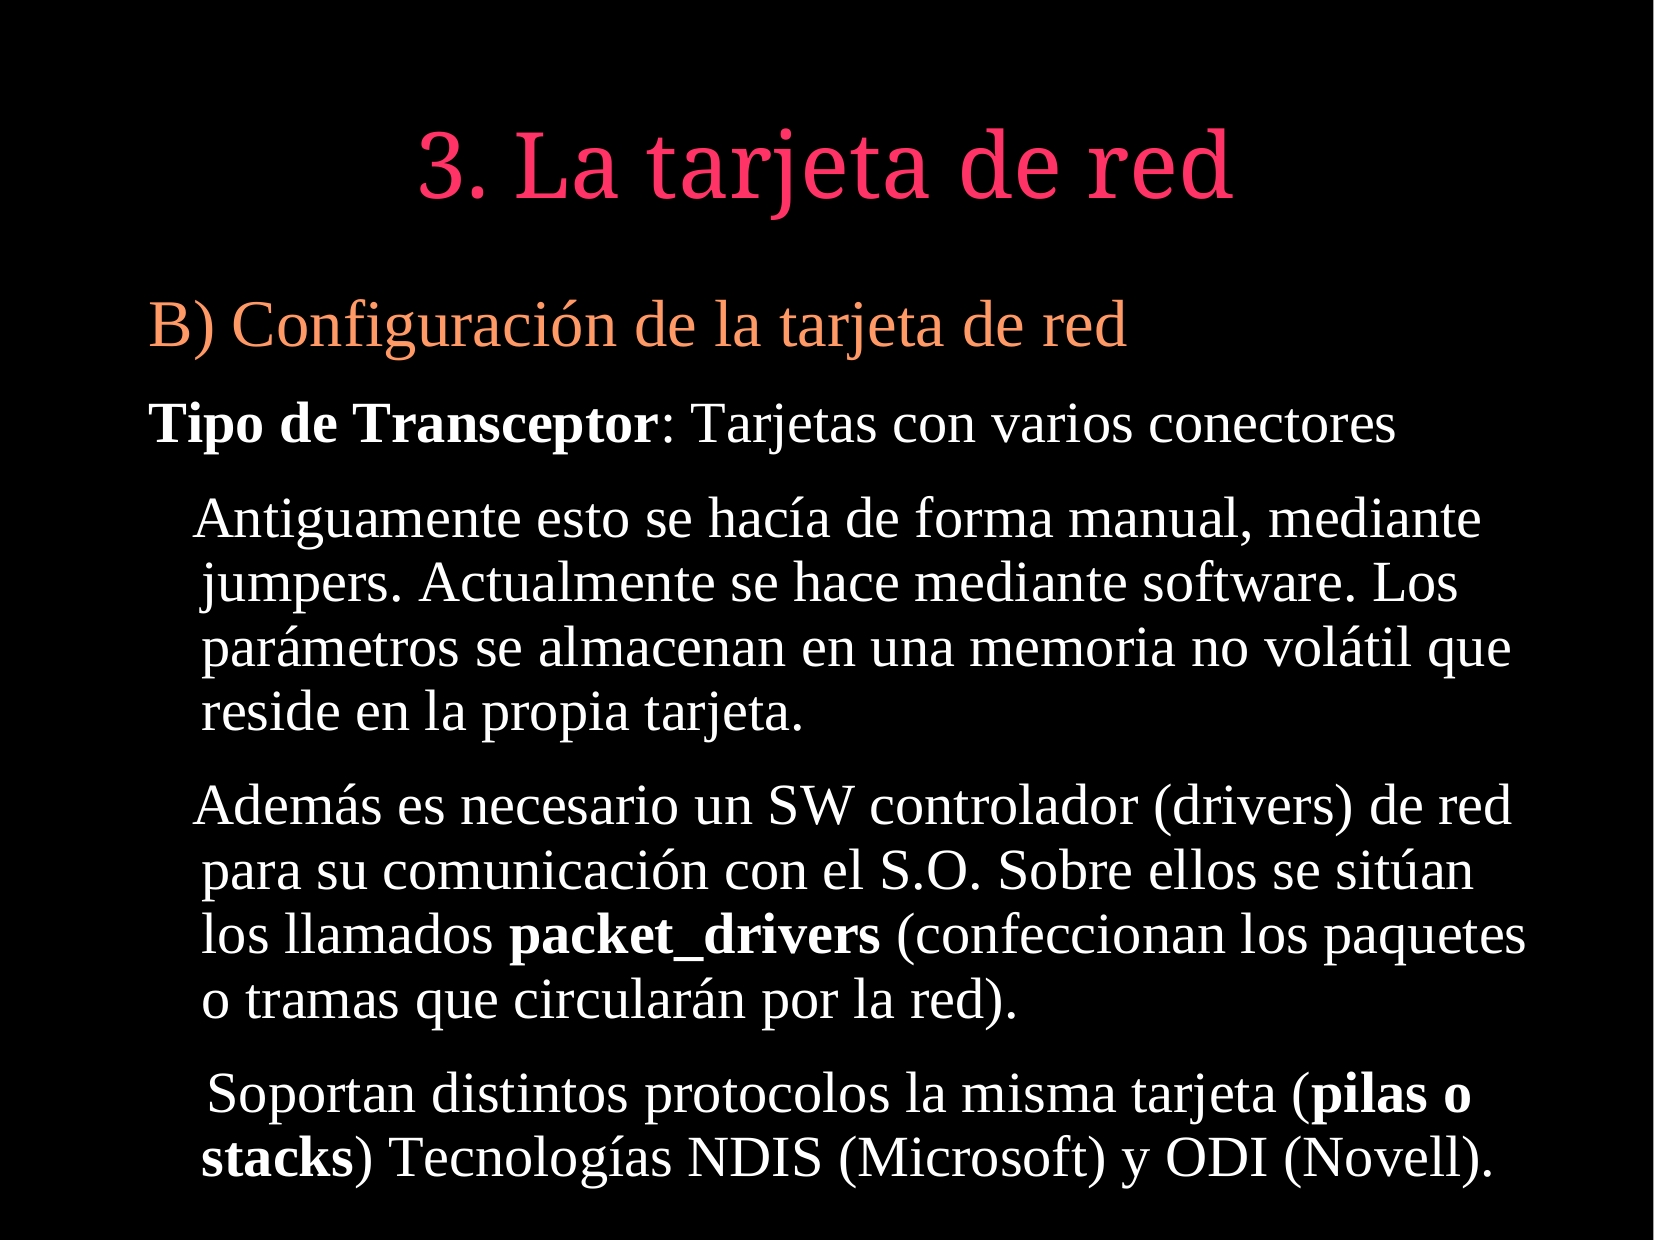

# 3. La tarjeta de red
B) Configuración de la tarjeta de red
Tipo de Transceptor: Tarjetas con varios conectores
 Antiguamente esto se hacía de forma manual, mediante jumpers. Actualmente se hace mediante software. Los parámetros se almacenan en una memoria no volátil que reside en la propia tarjeta.
 Además es necesario un SW controlador (drivers) de red para su comunicación con el S.O. Sobre ellos se sitúan los llamados packet_drivers (confeccionan los paquetes o tramas que circularán por la red).
 Soportan distintos protocolos la misma tarjeta (pilas o stacks) Tecnologías NDIS (Microsoft) y ODI (Novell).